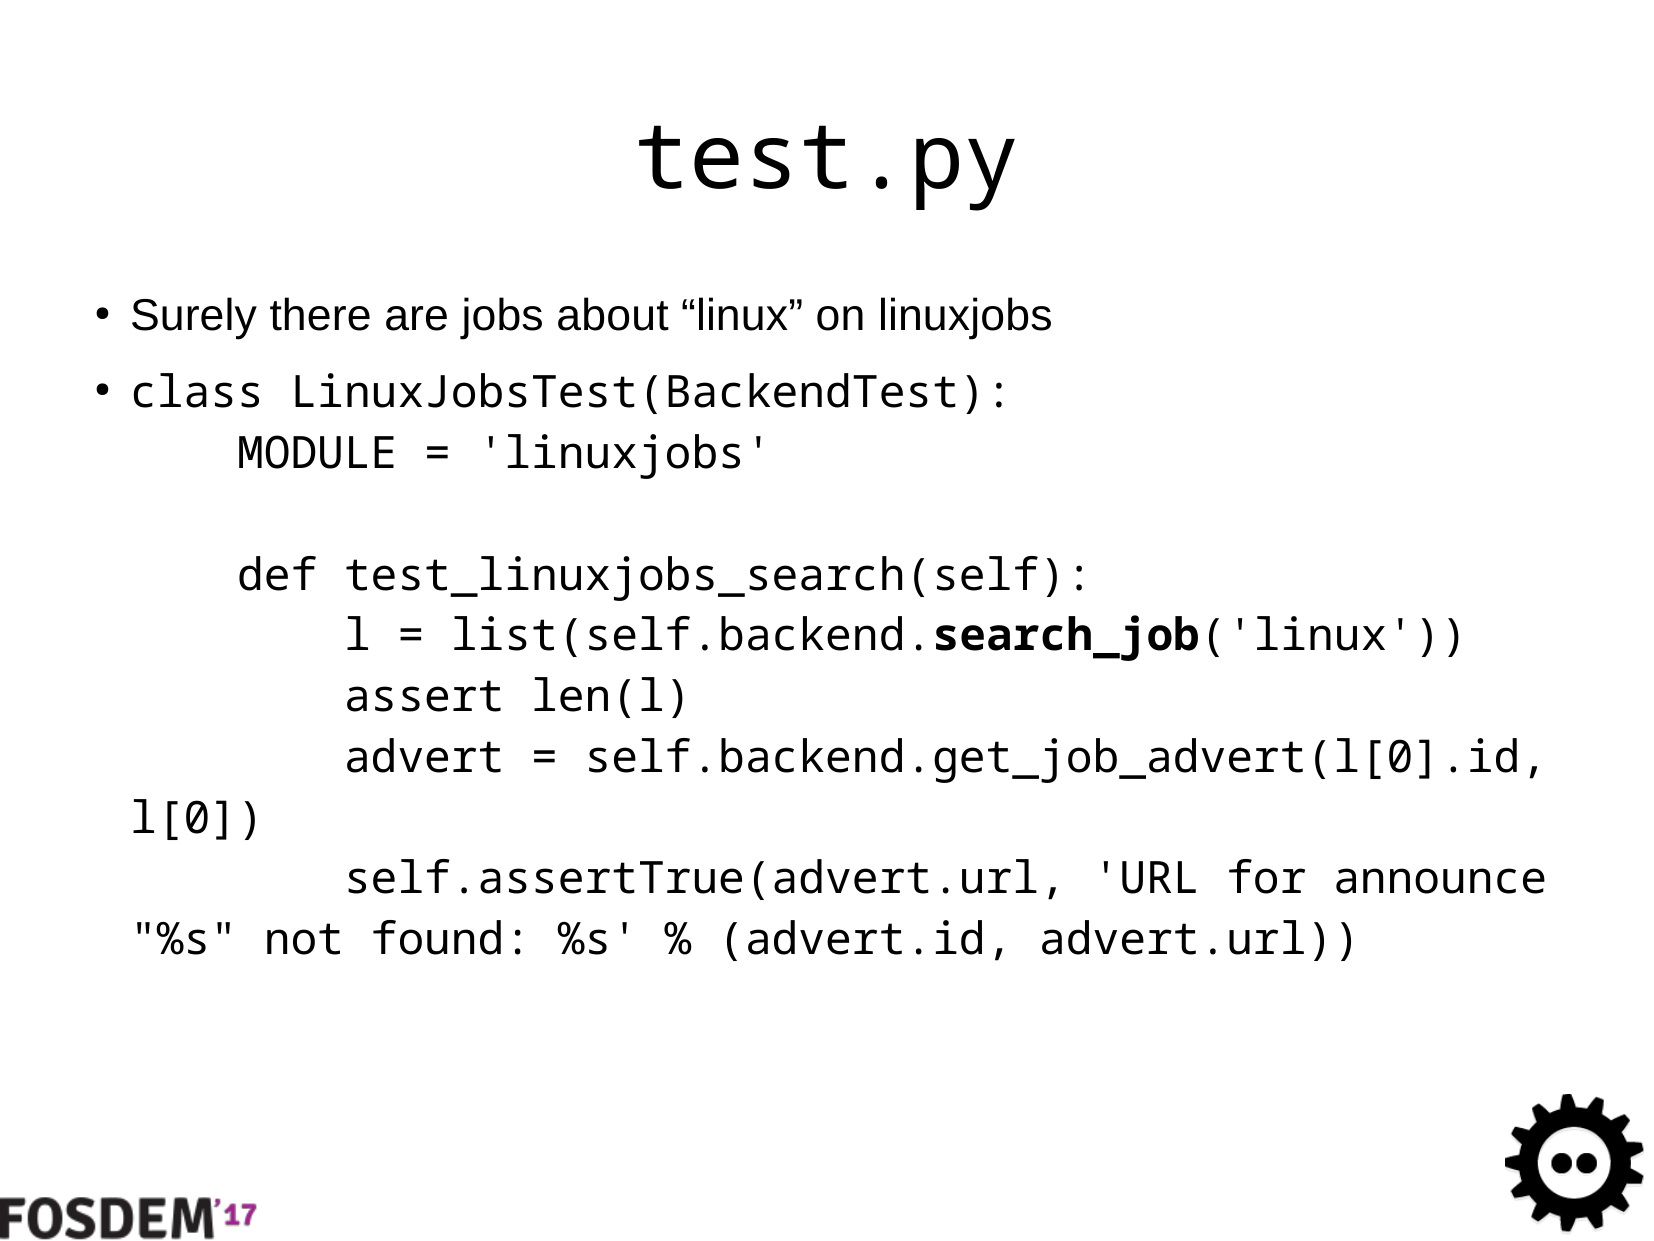

# test.py
Surely there are jobs about “linux” on linuxjobs
class LinuxJobsTest(BackendTest):
 MODULE = 'linuxjobs'
 def test_linuxjobs_search(self):
 l = list(self.backend.search_job('linux'))
 assert len(l)
 advert = self.backend.get_job_advert(l[0].id, l[0])
 self.assertTrue(advert.url, 'URL for announce "%s" not found: %s' % (advert.id, advert.url))